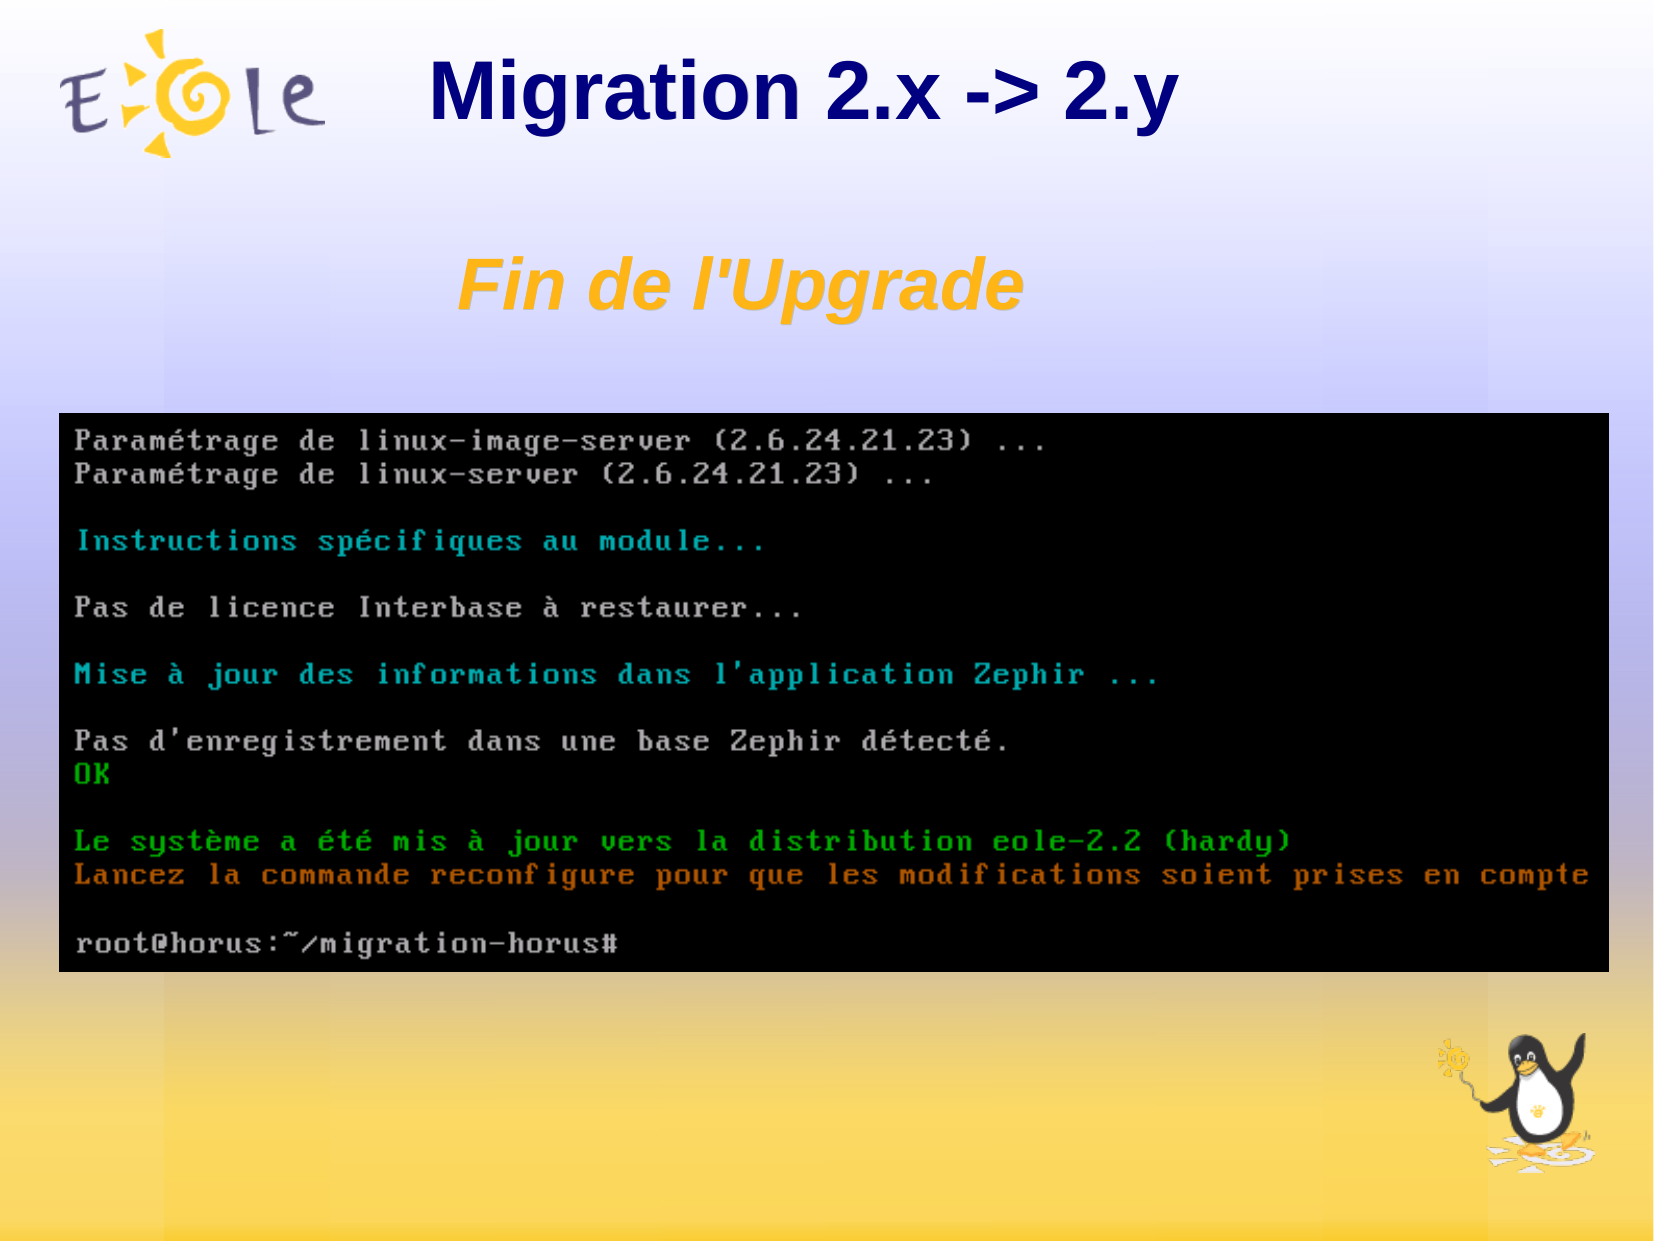

Migration 2.x -> 2.y
Fin de l'Upgrade